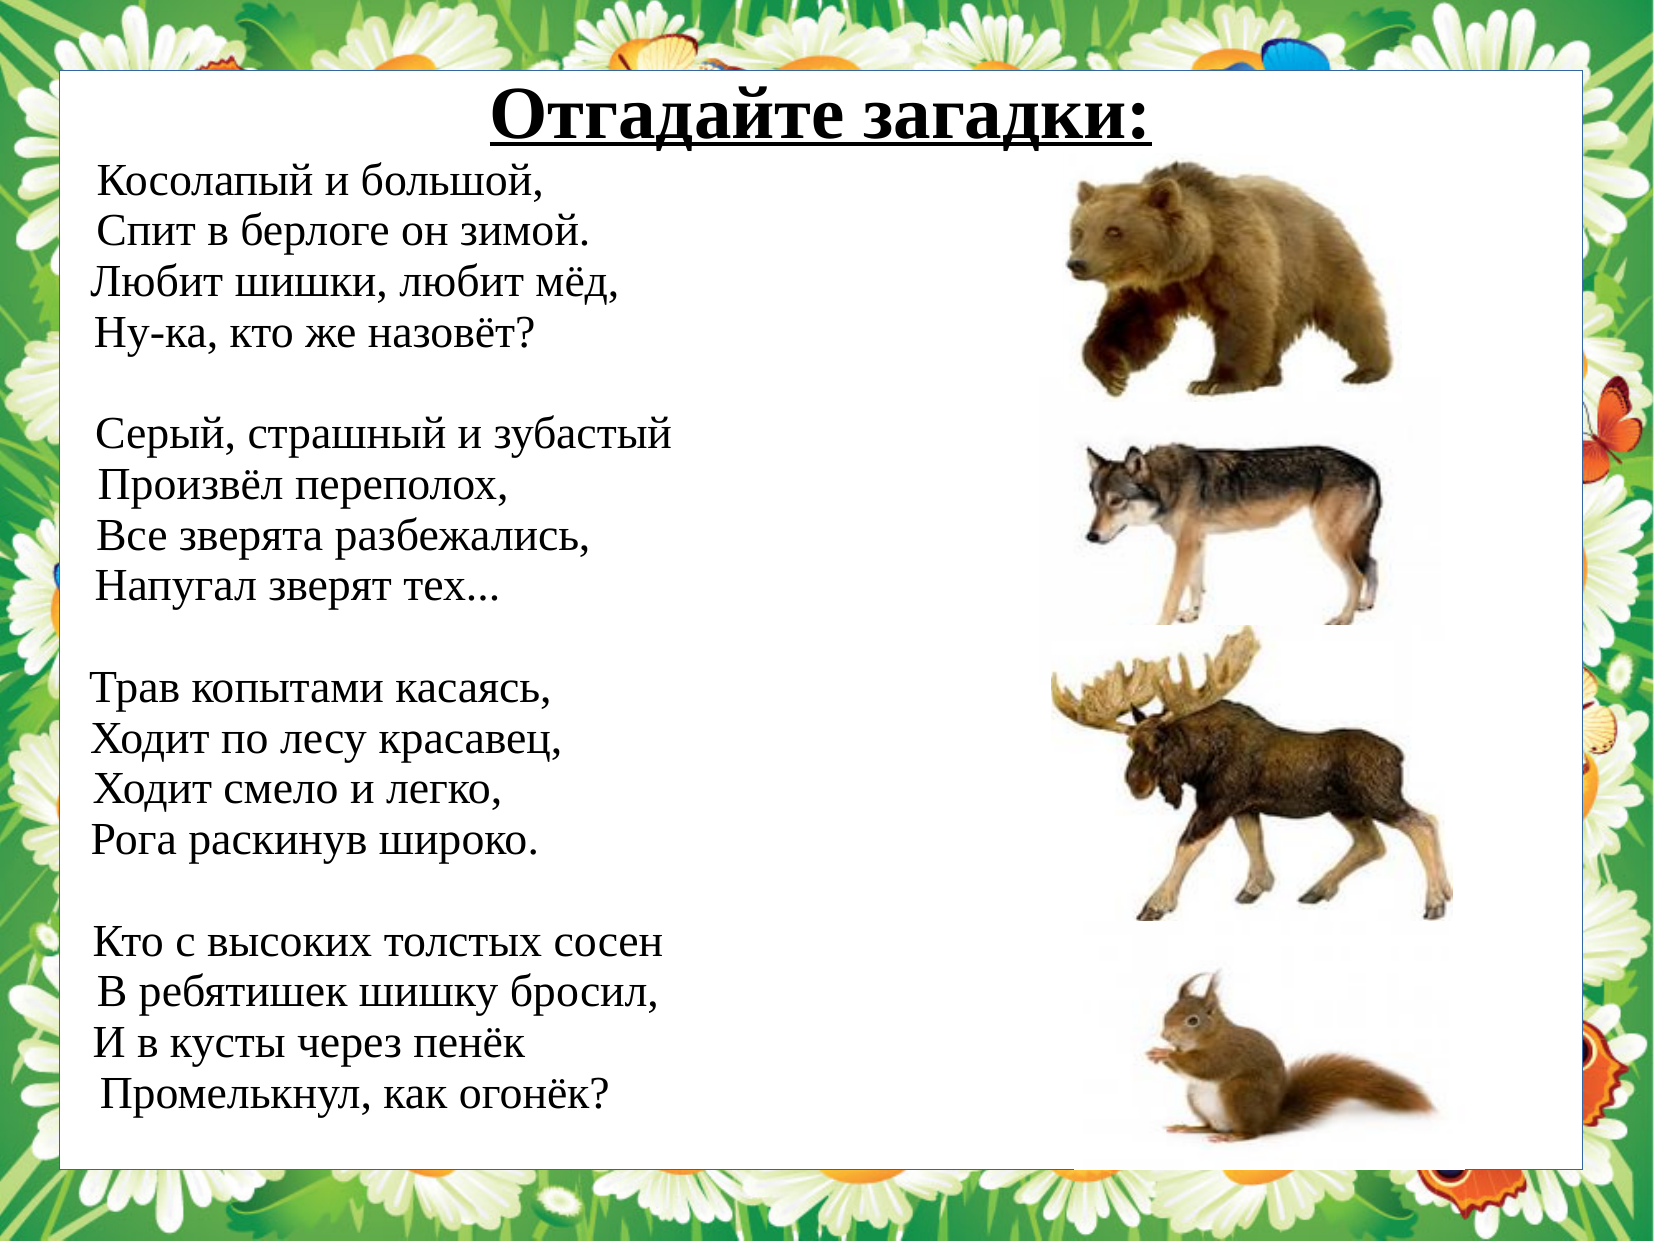

#
Отгадайте загадки:
Косолапый и большой,
Спит в берлоге он зимой.
Любит шишки, любит мёд,
 Ну-ка, кто же назовёт?
 Серый, страшный и зубастый
Произвёл переполох,
Все зверята разбежались,
Напугал зверят тех...
Трав копытами касаясь,
Ходит по лесу красавец,
Ходит смело и легко,
Рога раскинув широко.
Кто с высоких толстых сосен
В ребятишек шишку бросил,
И в кусты через пенёк
 Промелькнул, как огонёк?